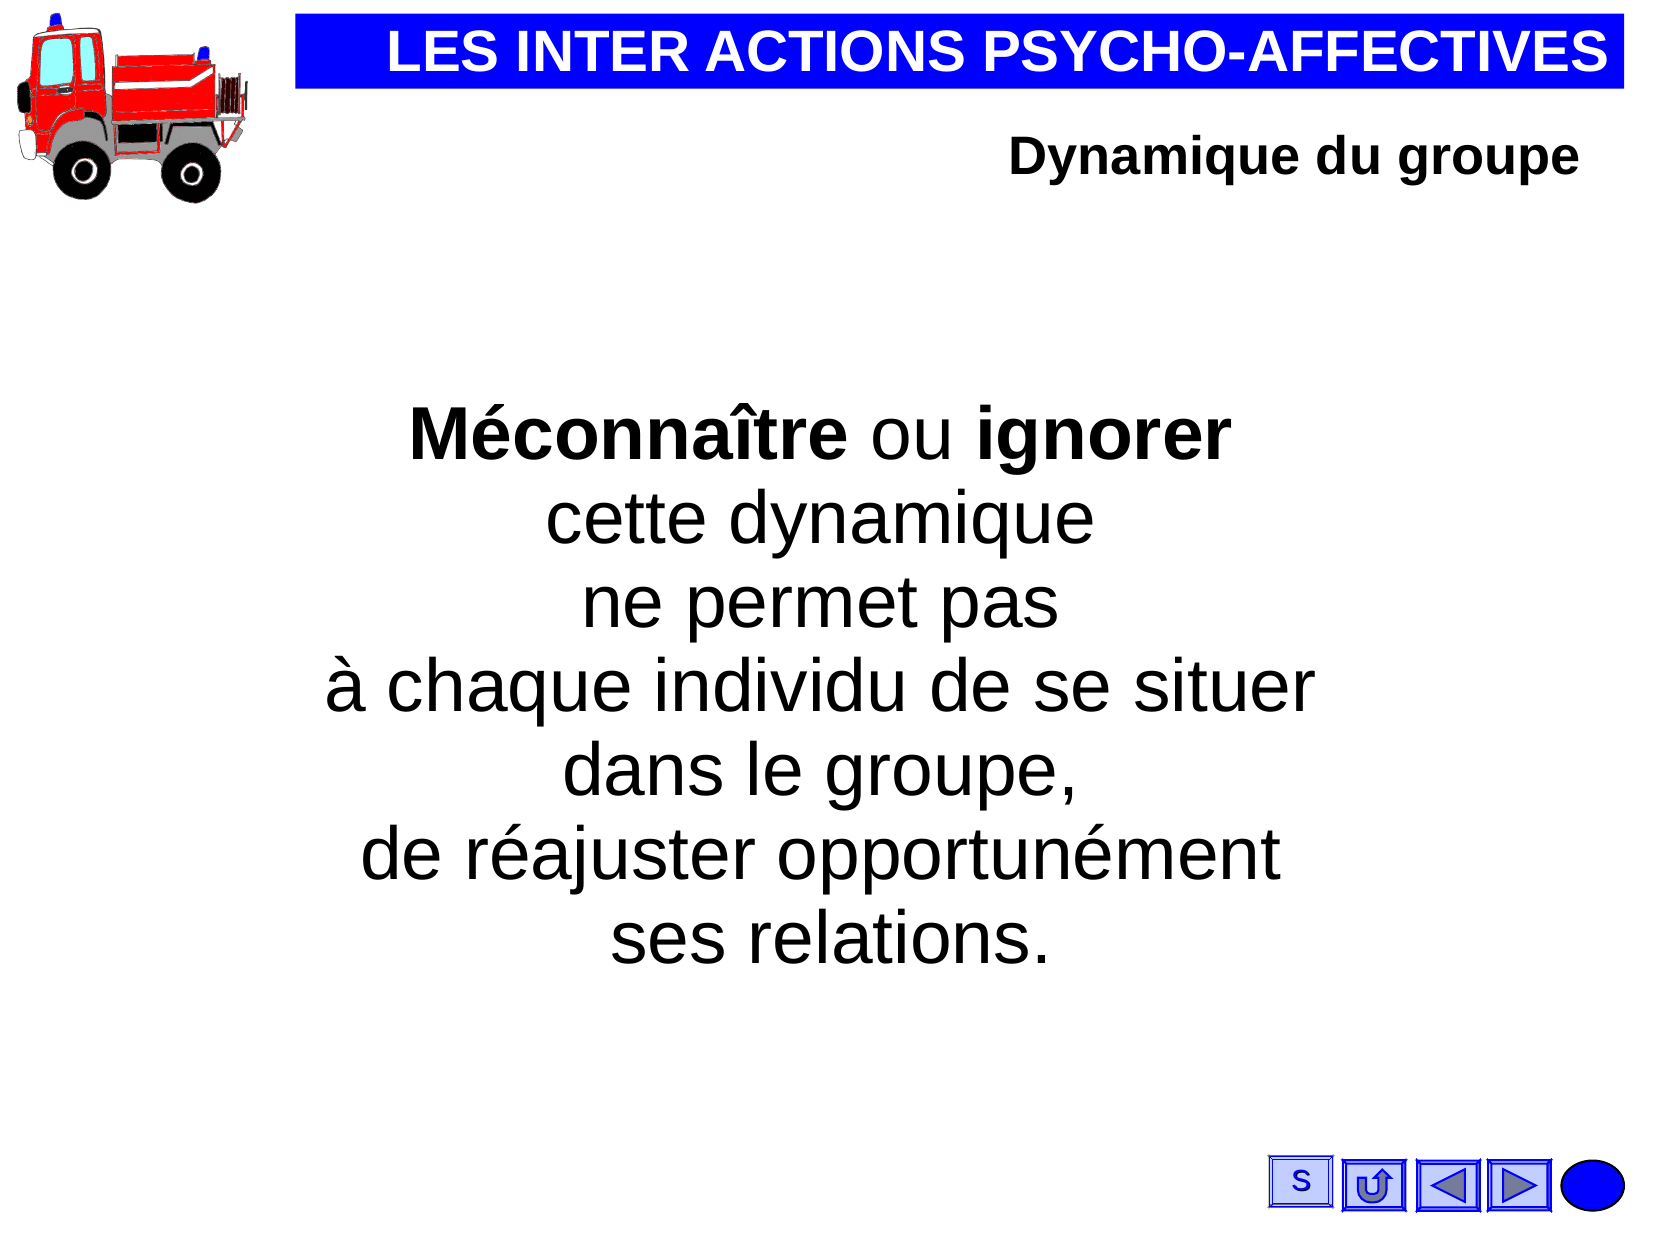

LES INTER ACTIONS PSYCHO-AFFECTIVES
Dynamique du groupe
Méconnaître ou ignorer
cette dynamique
ne permet pas
à chaque individu de se situer
dans le groupe,
de réajuster opportunément
ses relations.